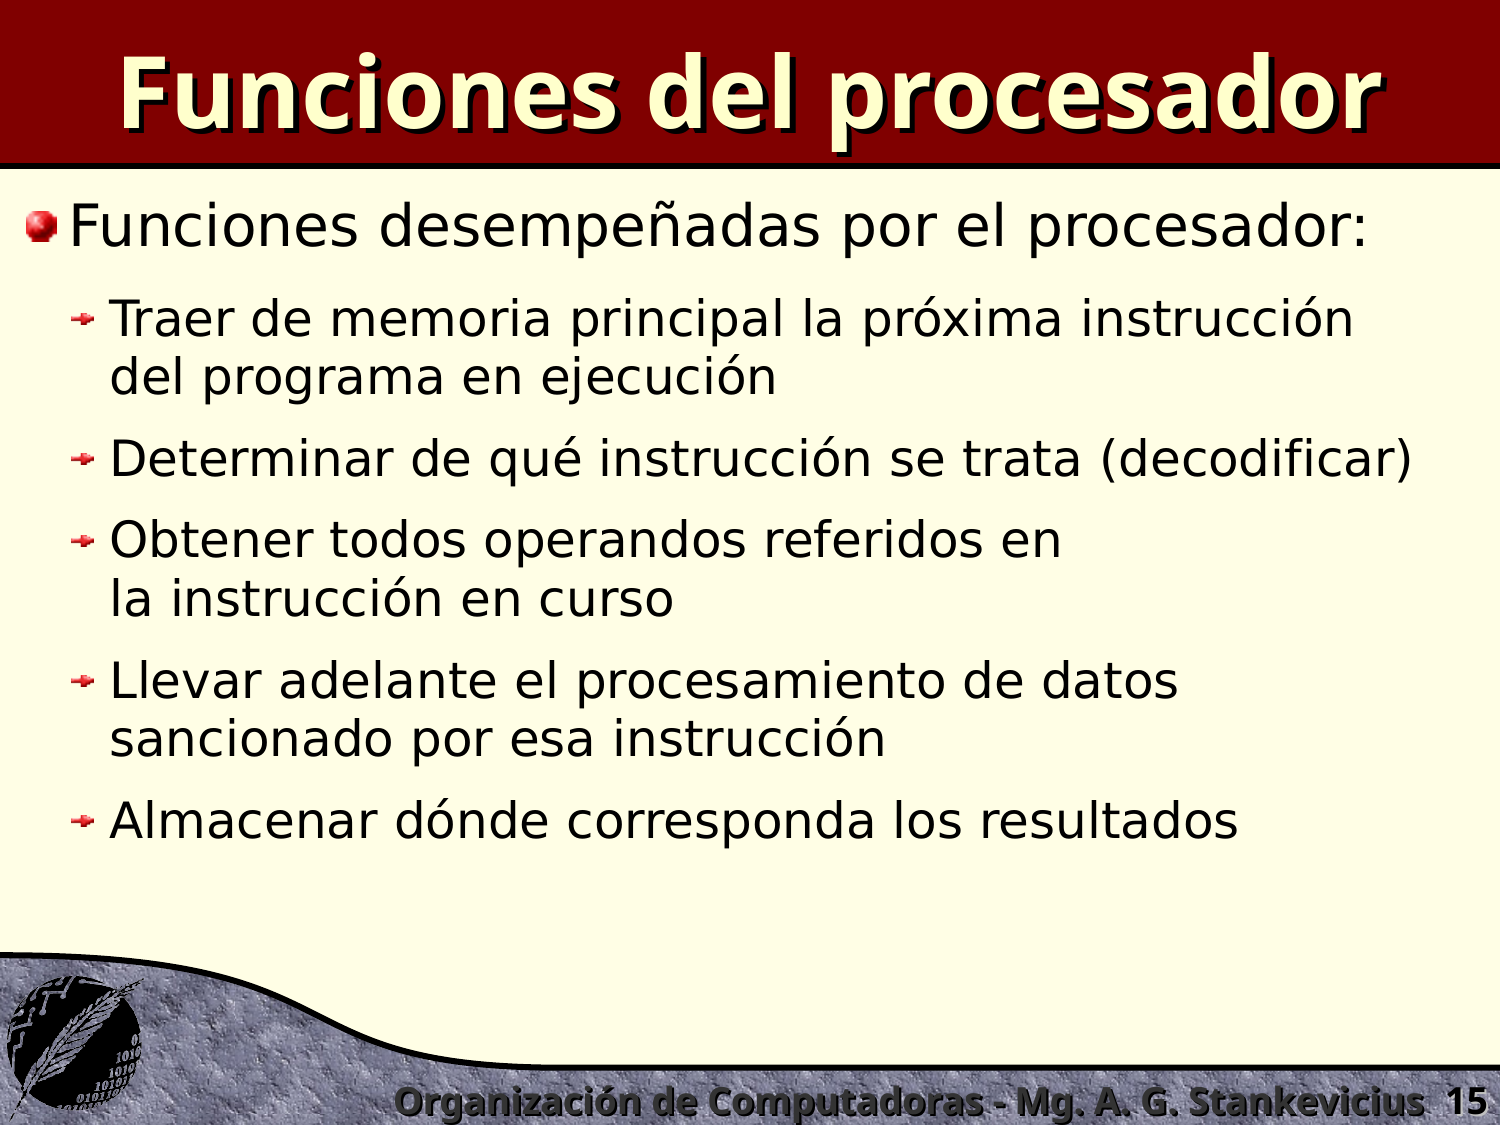

# Funciones del procesador
Funciones desempeñadas por el procesador:
Traer de memoria principal la próxima instrucción
del programa en ejecución
Determinar de qué instrucción se trata (decodificar)
Obtener todos operandos referidos en
la instrucción en curso
Llevar adelante el procesamiento de datos
sancionado por esa instrucción
Almacenar dónde corresponda los resultados
15